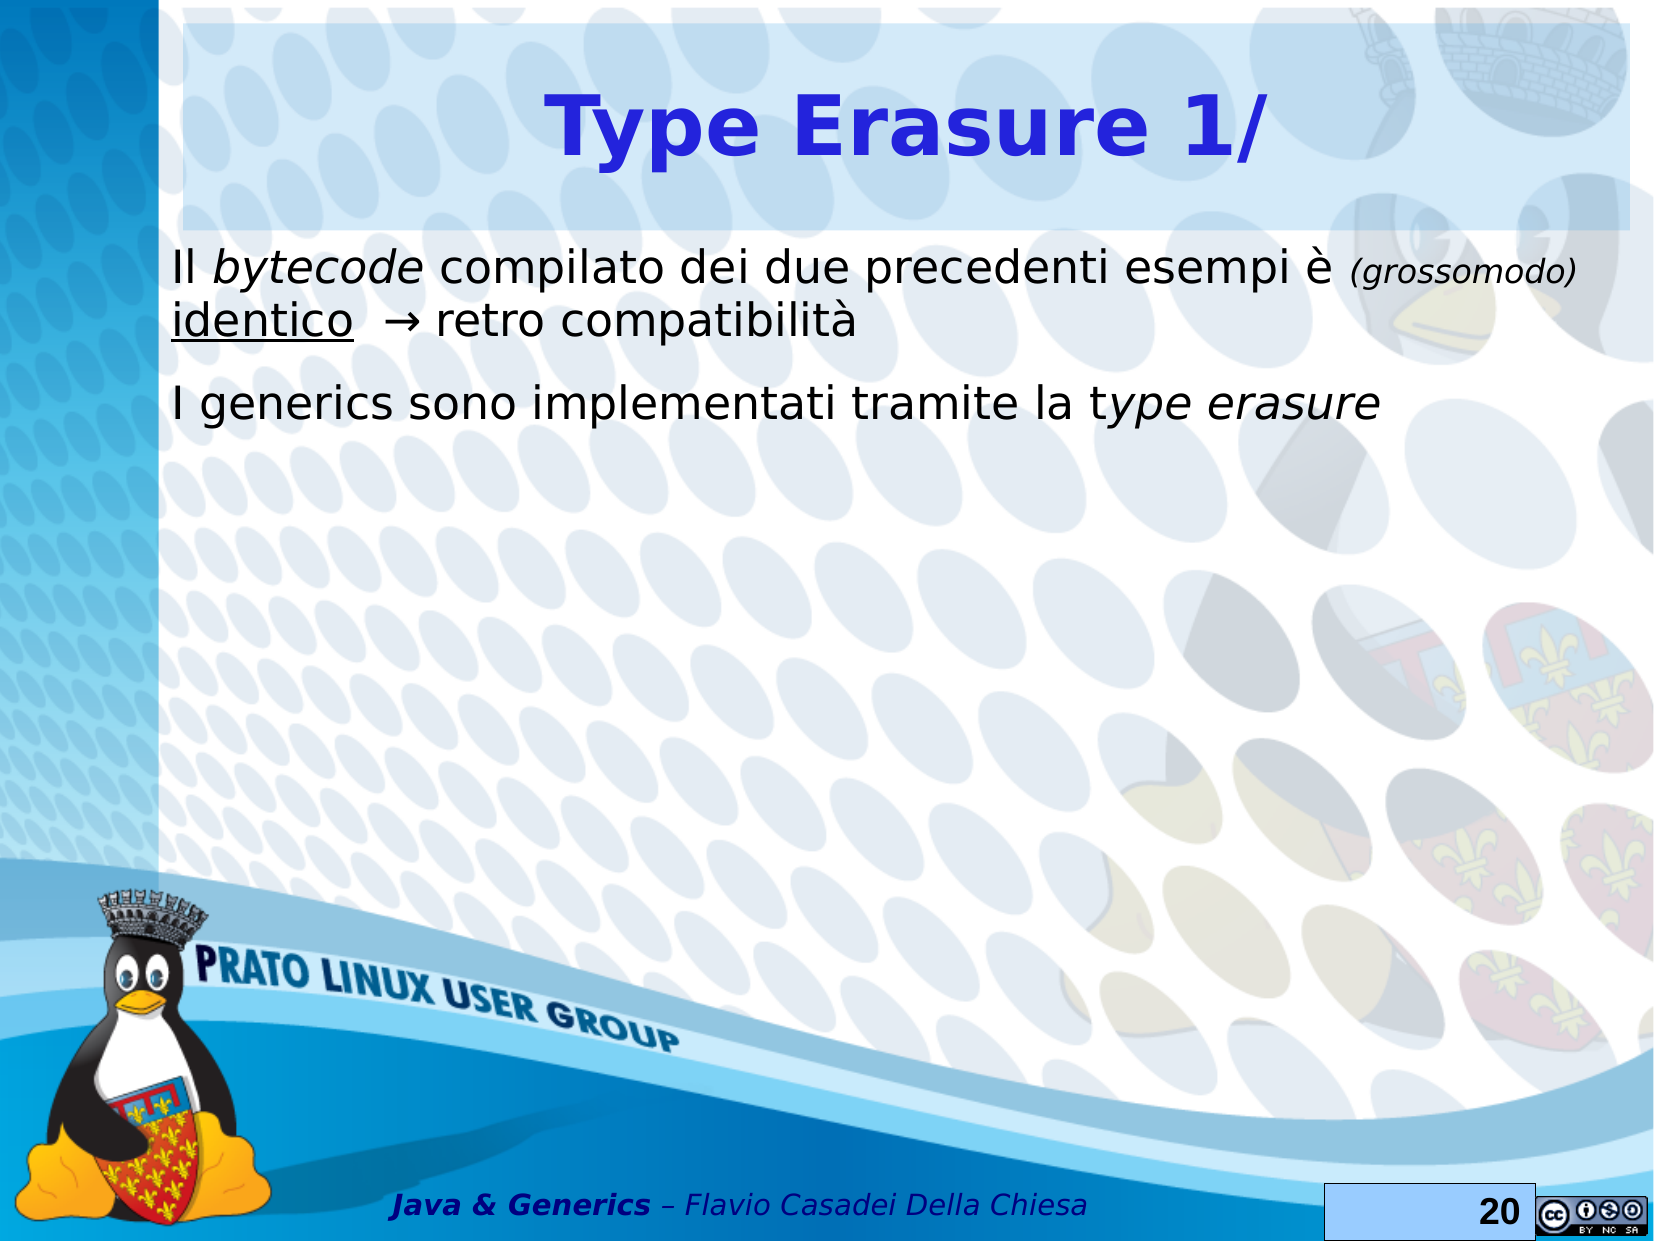

# Type Erasure 1/
Il bytecode compilato dei due precedenti esempi è (grossomodo) identico → retro compatibilità
I generics sono implementati tramite la type erasure